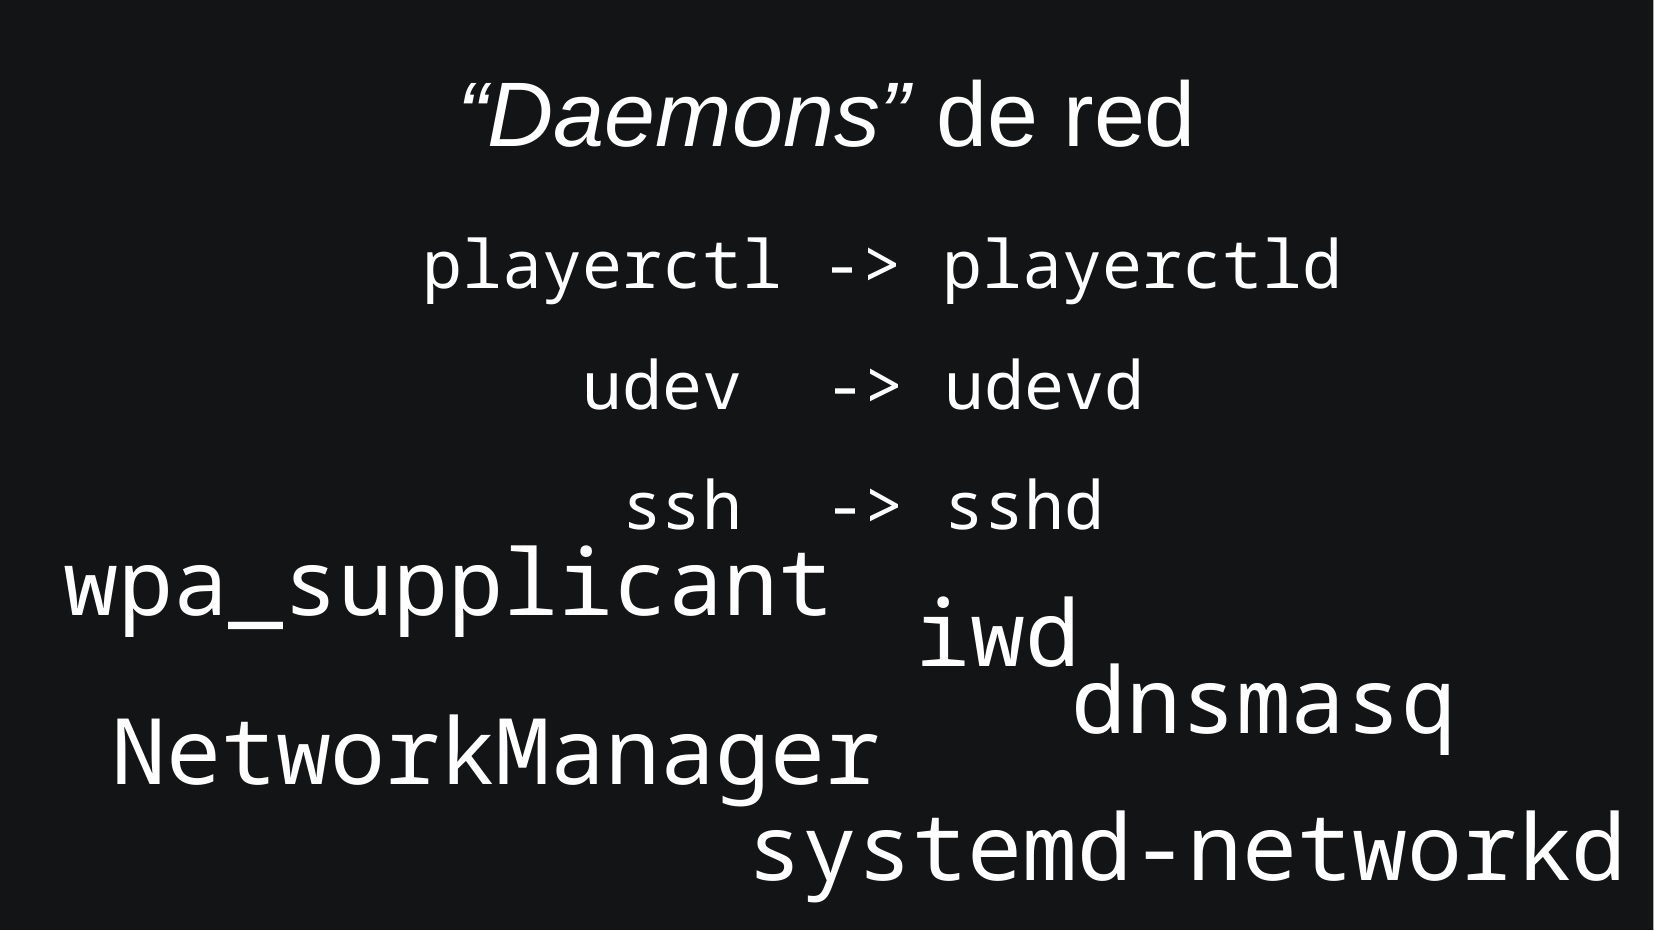

# “Daemons” de red
 playerctl -> playerctld
 udev 	-> udevd
 ssh 	-> sshd
wpa_supplicant
iwd
dnsmasq
NetworkManager
systemd-networkd